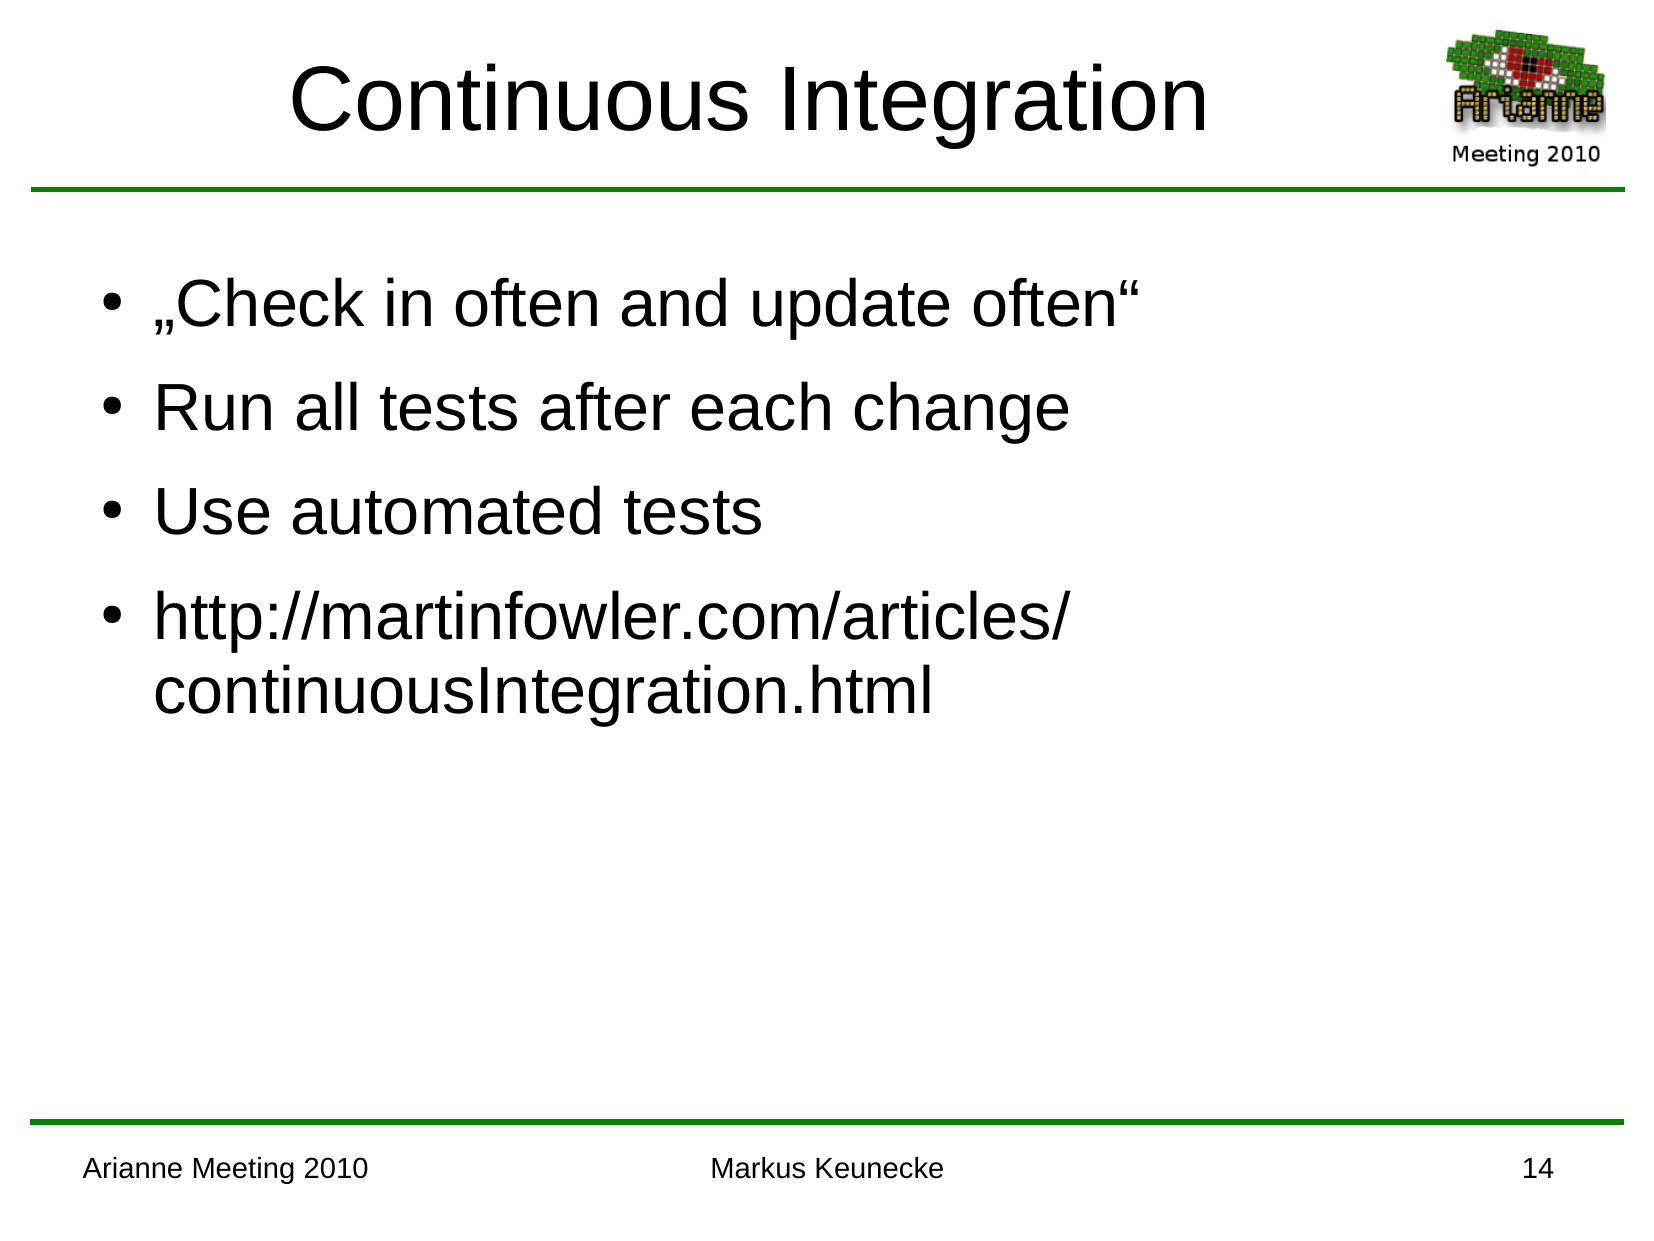

# Continuous Integration
„Check in often and update often“
Run all tests after each change
Use automated tests
http://martinfowler.com/articles/continuousIntegration.html
2010-03-13
14